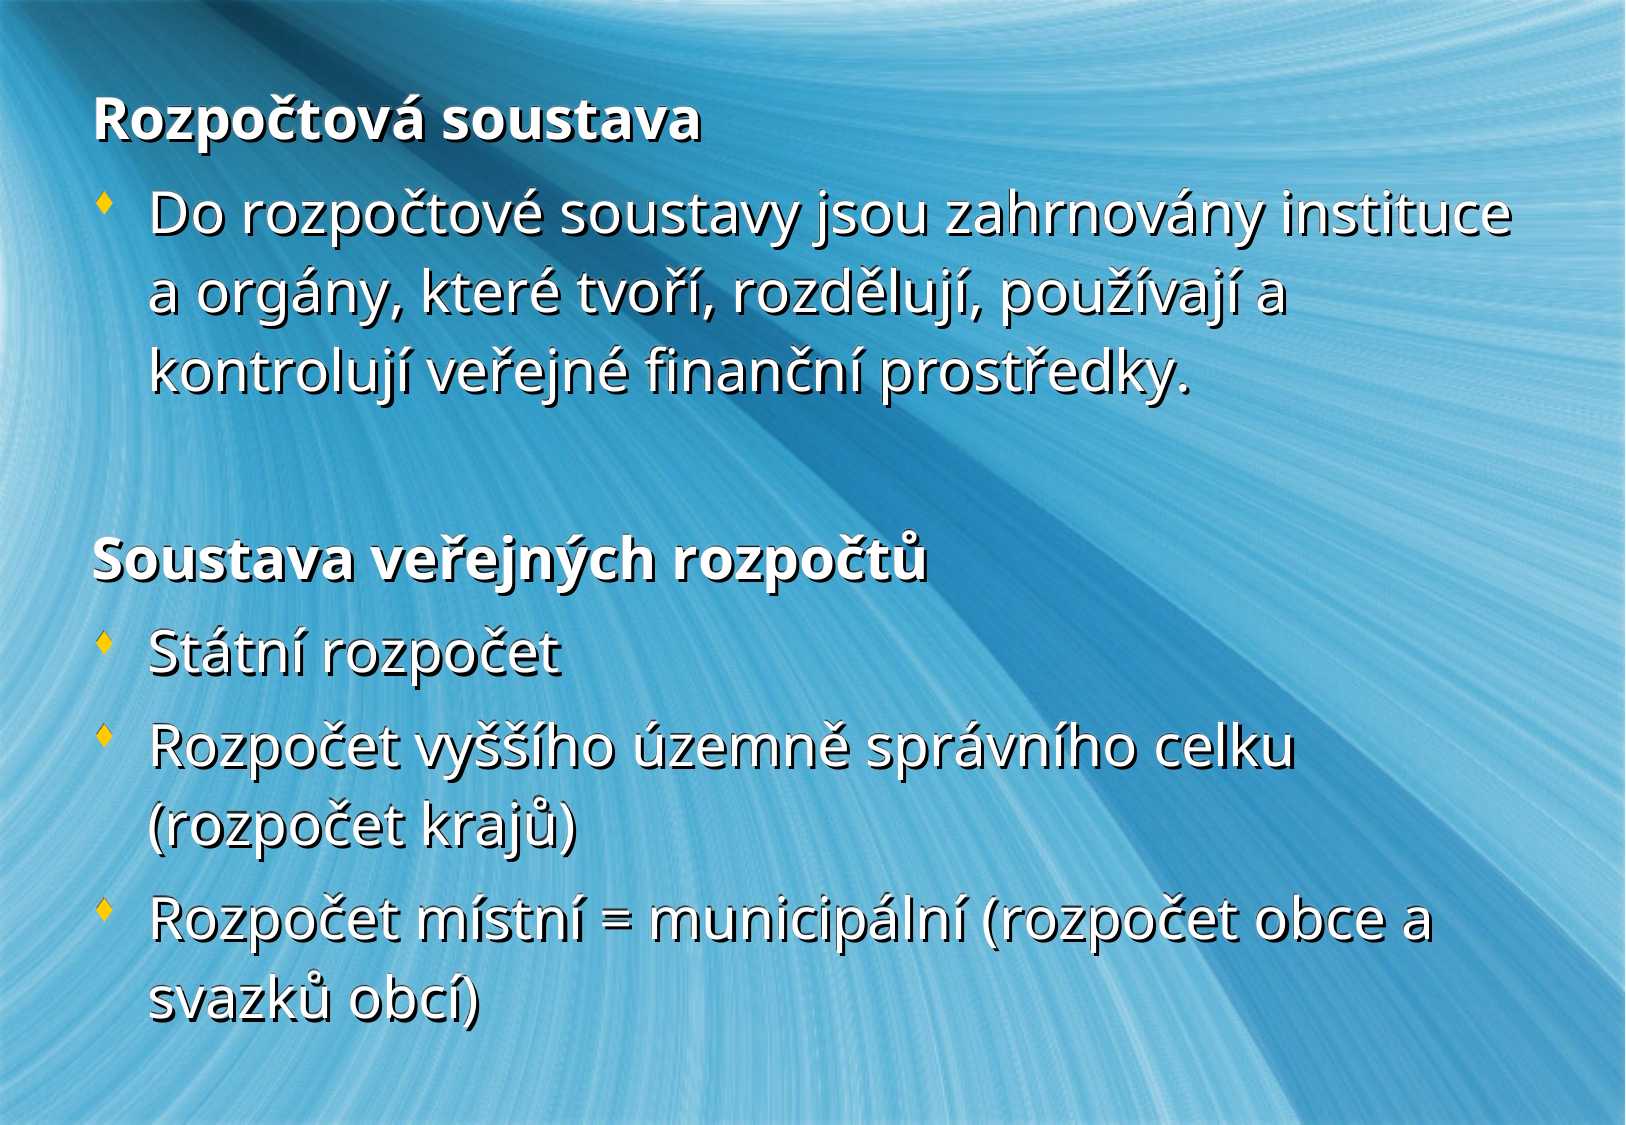

# Rozpočtová soustava
Do rozpočtové soustavy jsou zahrnovány instituce a orgány, které tvoří, rozdělují, používají a kontrolují veřejné finanční prostředky.
Soustava veřejných rozpočtů
Státní rozpočet
Rozpočet vyššího územně správního celku (rozpočet krajů)
Rozpočet místní = municipální (rozpočet obce a svazků obcí)